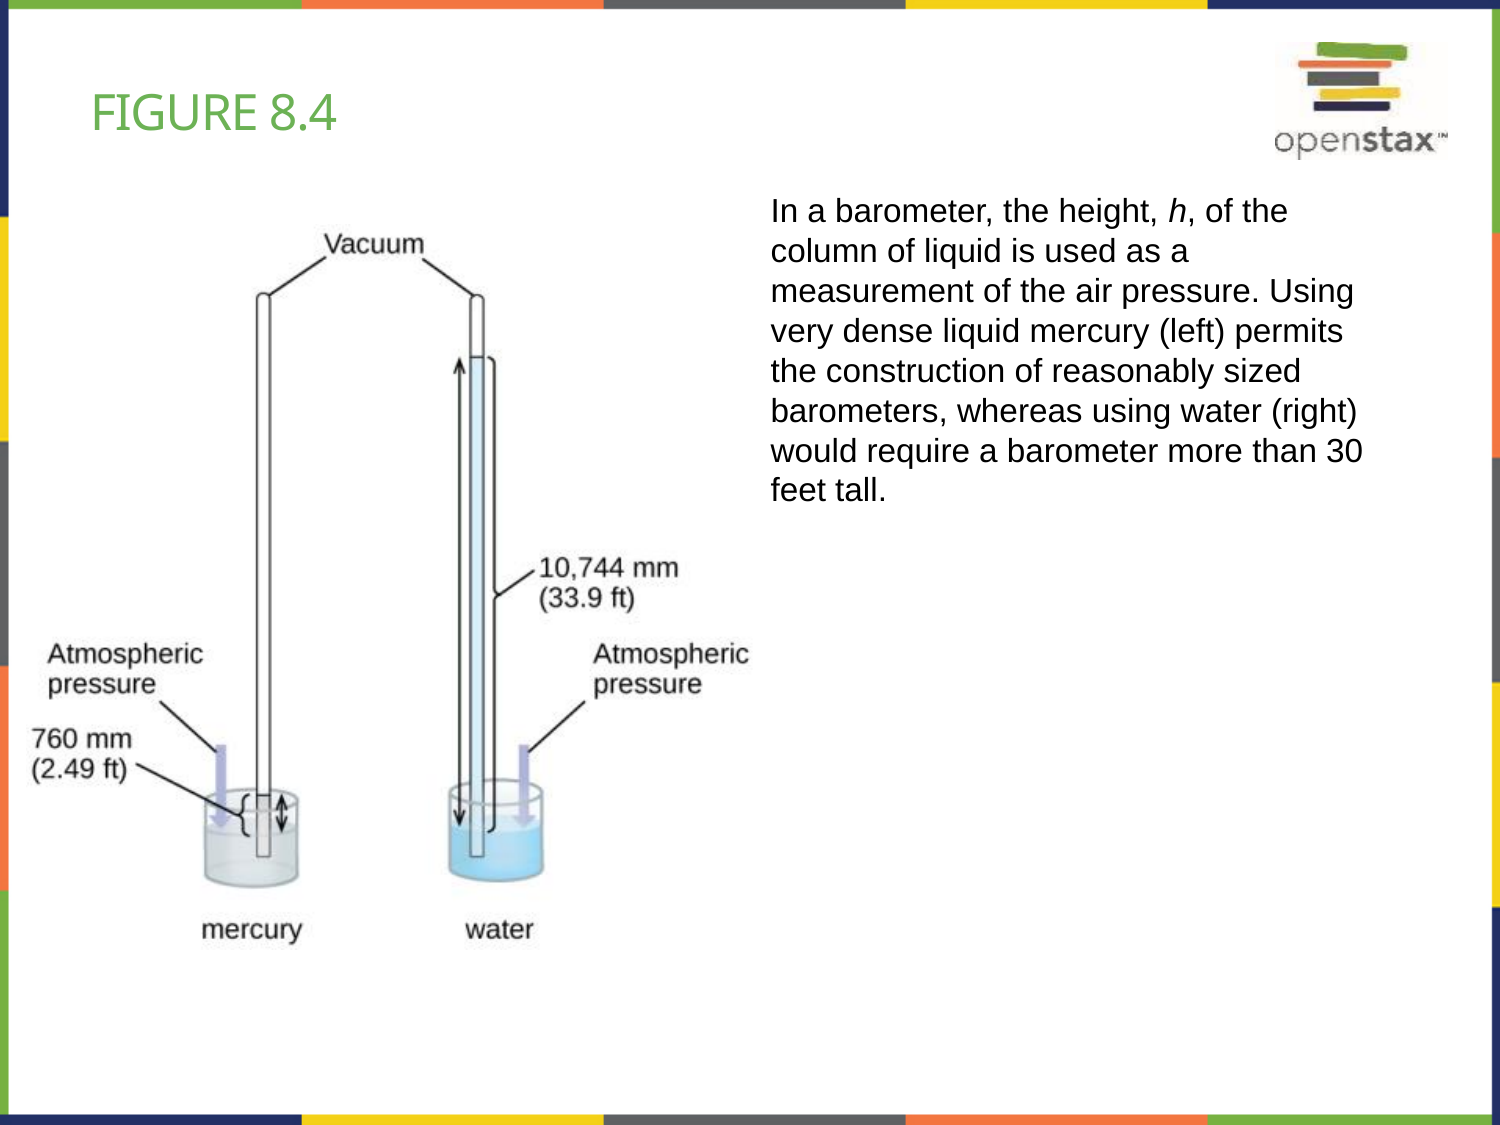

# Figure 8.4
In a barometer, the height, h, of the column of liquid is used as a measurement of the air pressure. Using very dense liquid mercury (left) permits the construction of reasonably sized barometers, whereas using water (right) would require a barometer more than 30 feet tall.